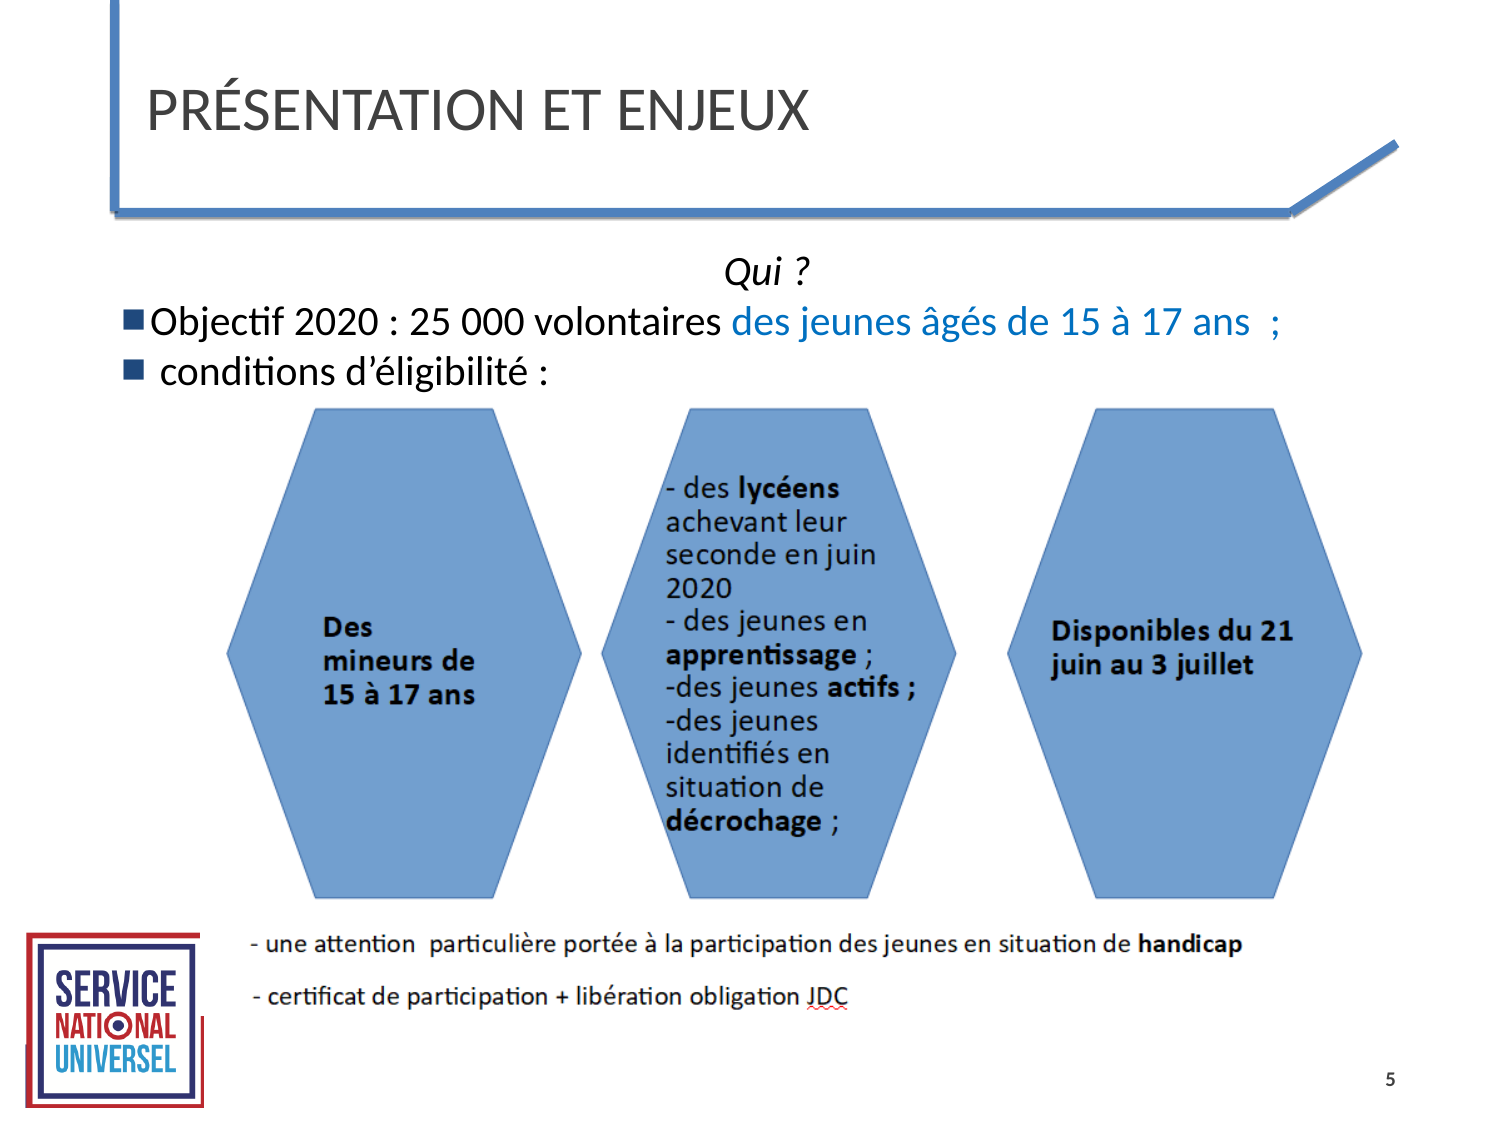

Présentation et enjeux
Qui ?
Objectif 2020 : 25 000 volontaires des jeunes âgés de 15 à 17 ans  ;
 conditions d’éligibilité :